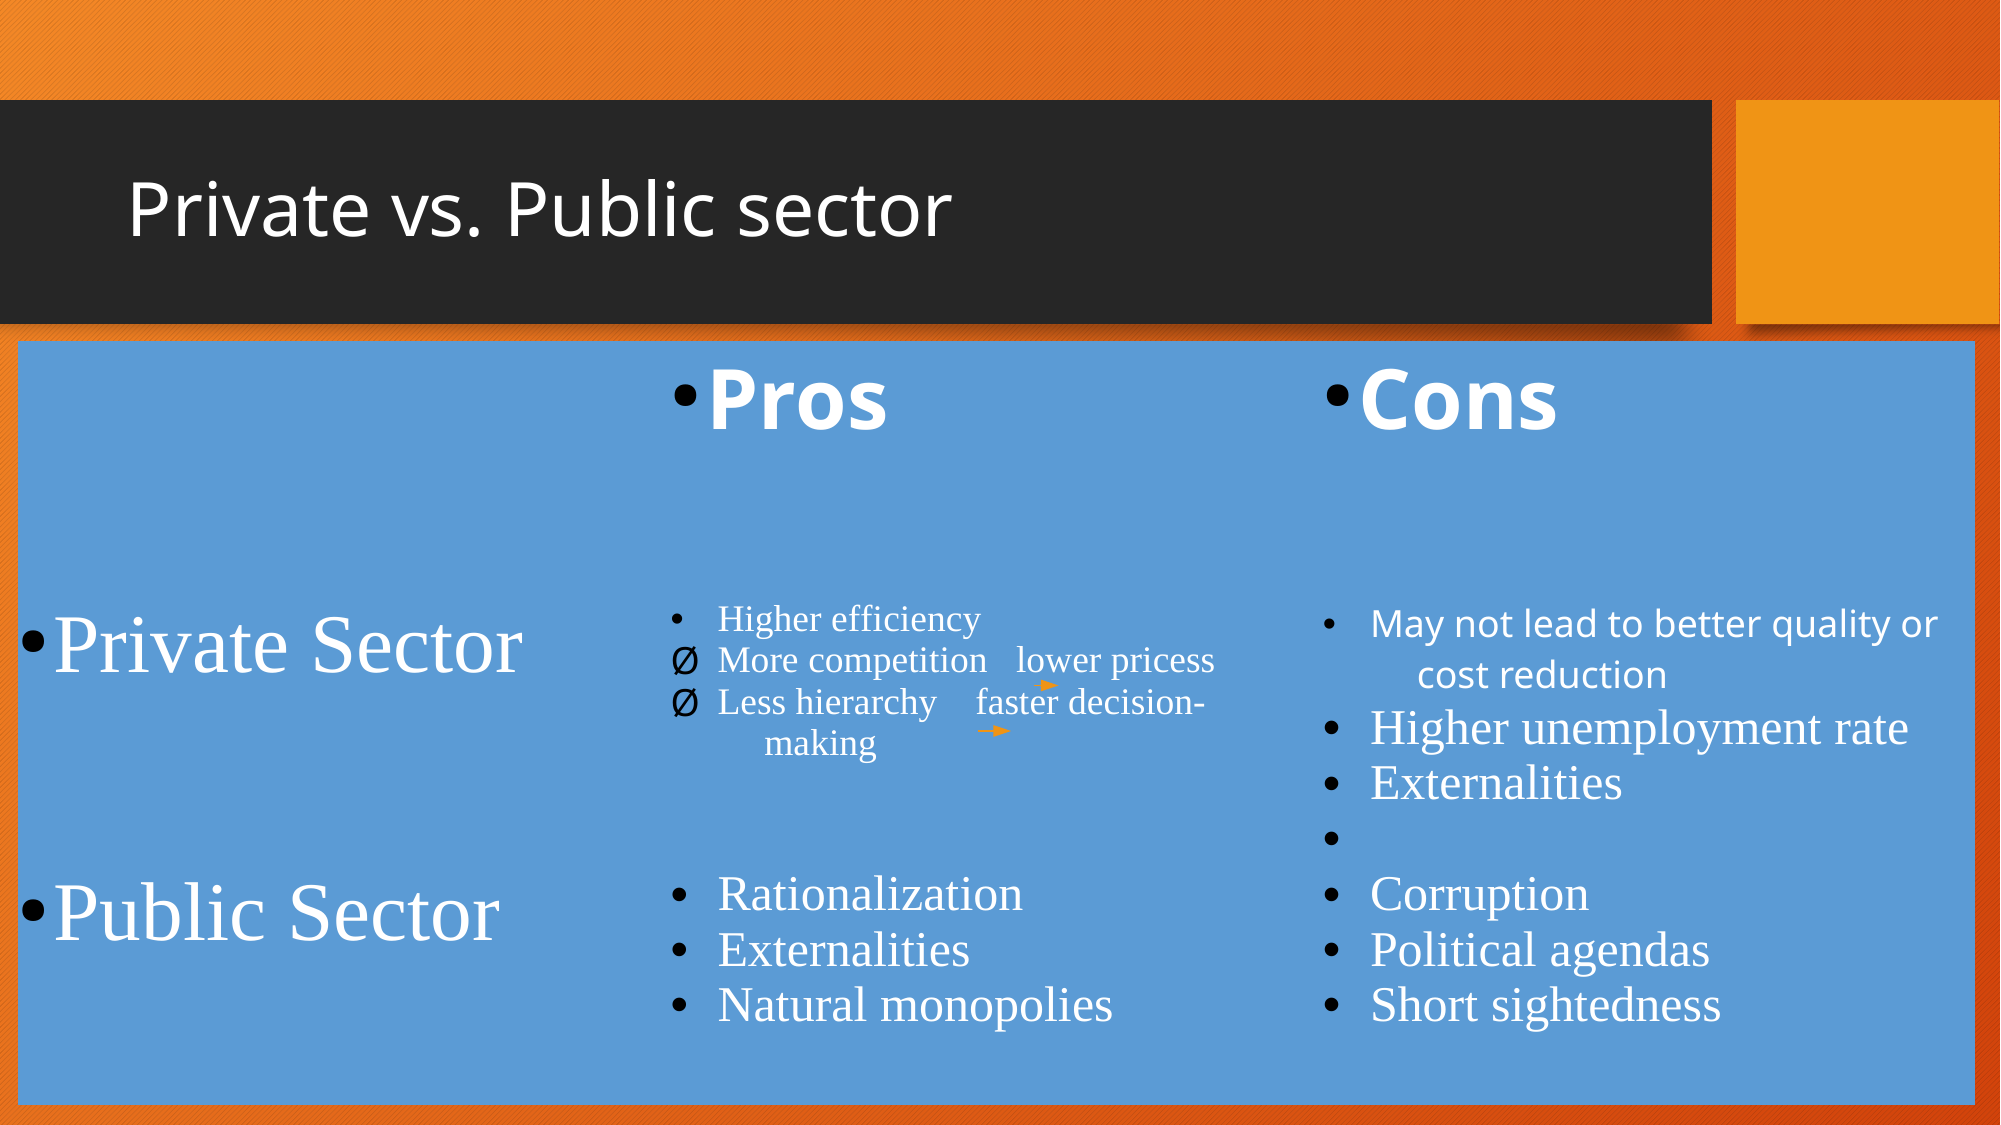

# Private vs. Public sector
| | Pros | Cons |
| --- | --- | --- |
| Private Sector | Higher efficiency More competition lower pricess Less hierarchy faster decision- making | May not lead to better quality or cost reduction Higher unemployment rate Externalities |
| Public Sector | Rationalization Externalities Natural monopolies | Corruption Political agendas Short sightedness |